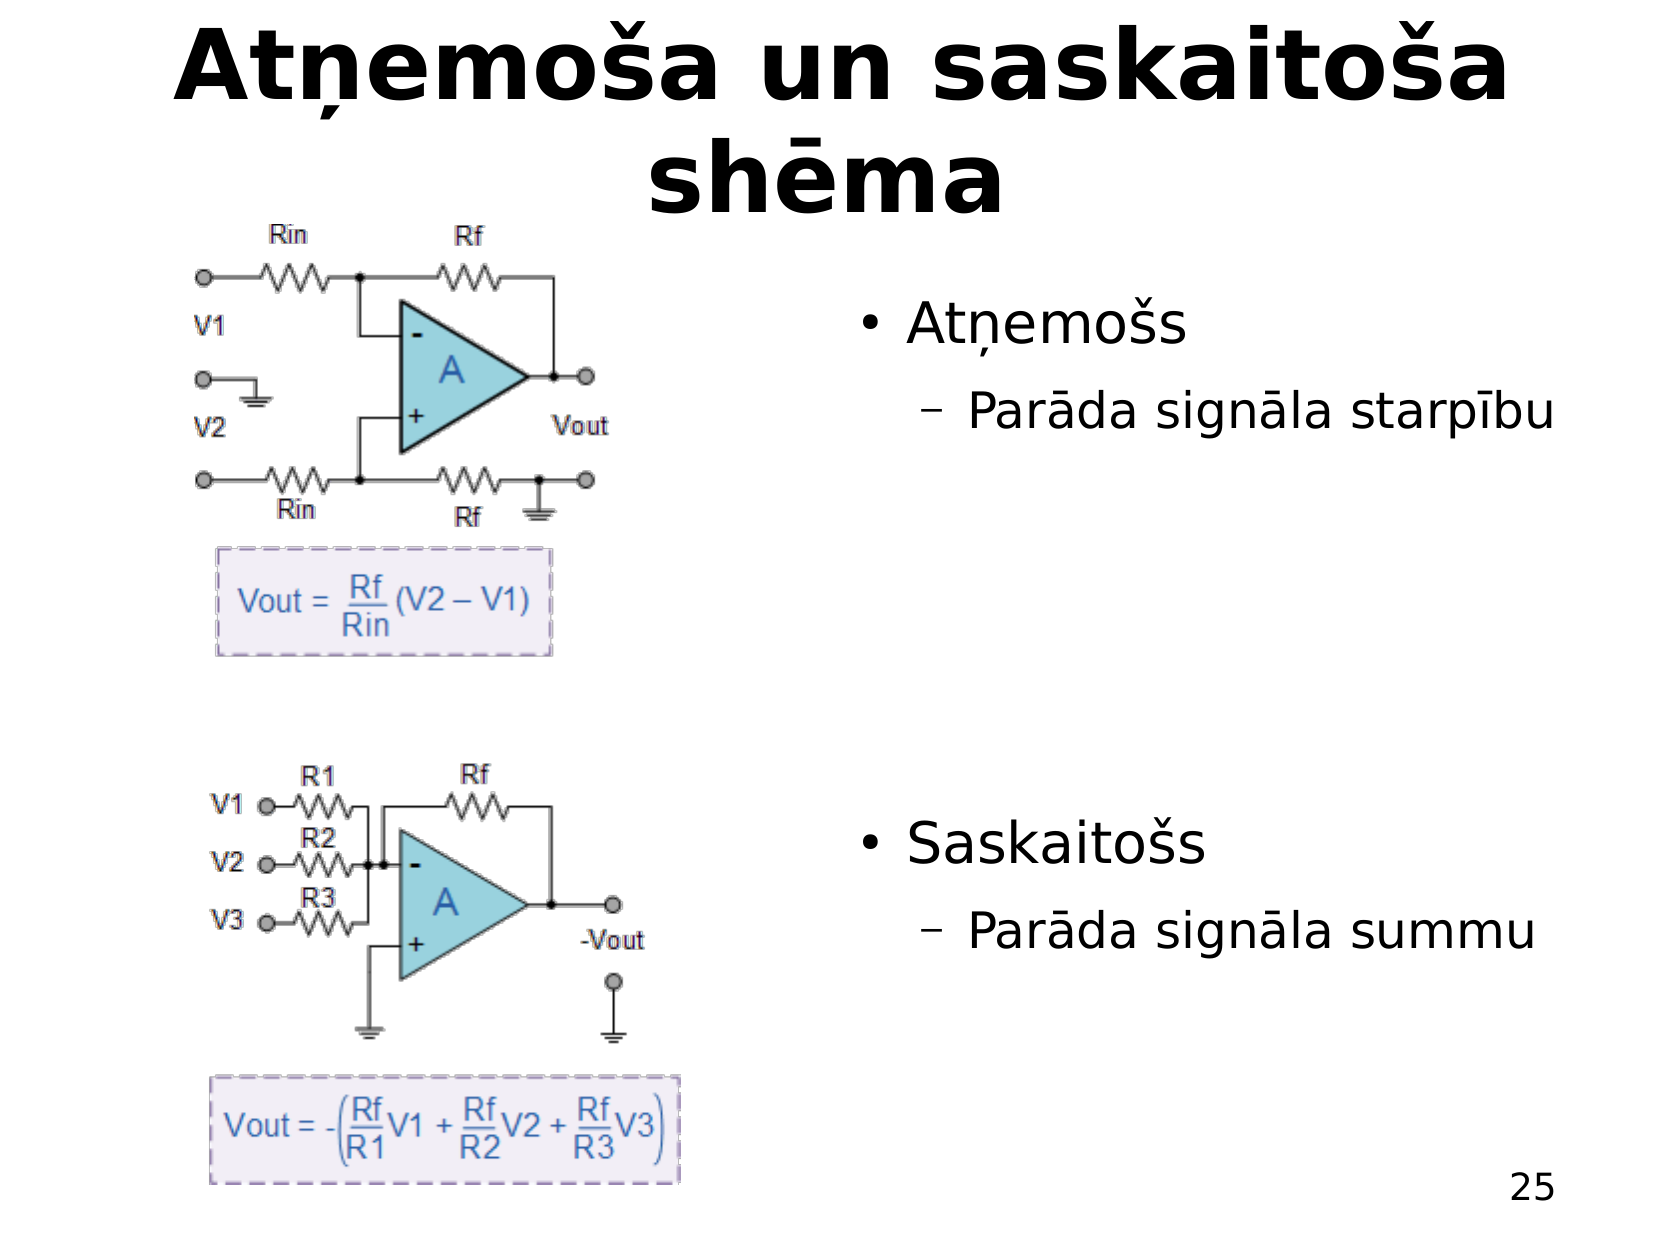

# Atņemoša un saskaitoša shēma
Atņemošs
Parāda signāla starpību
Saskaitošs
Parāda signāla summu